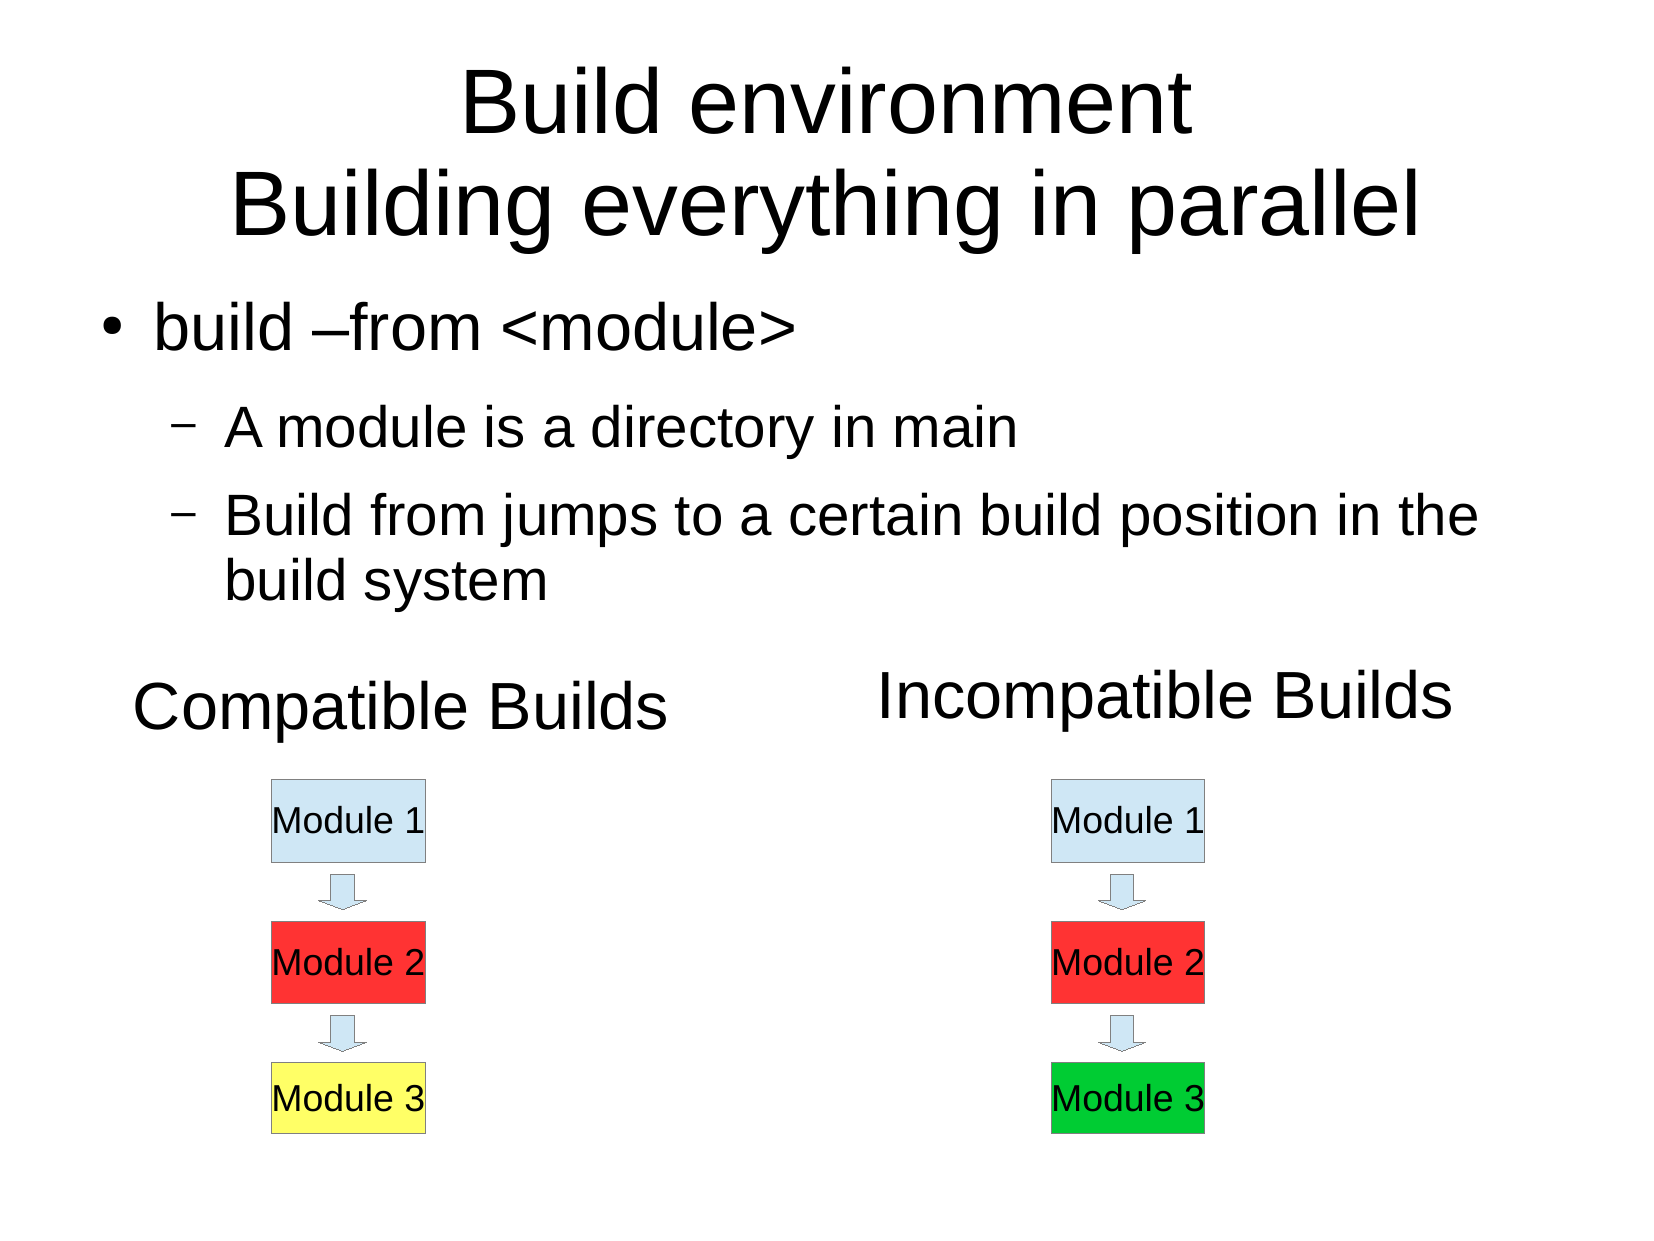

# Build environment Building everything in parallel
build –from <module>
A module is a directory in main
Build from jumps to a certain build position in the build system
Incompatible Builds
Compatible Builds
Module 1
Module 1
Module 2
Module 2
Module 3
Module 3